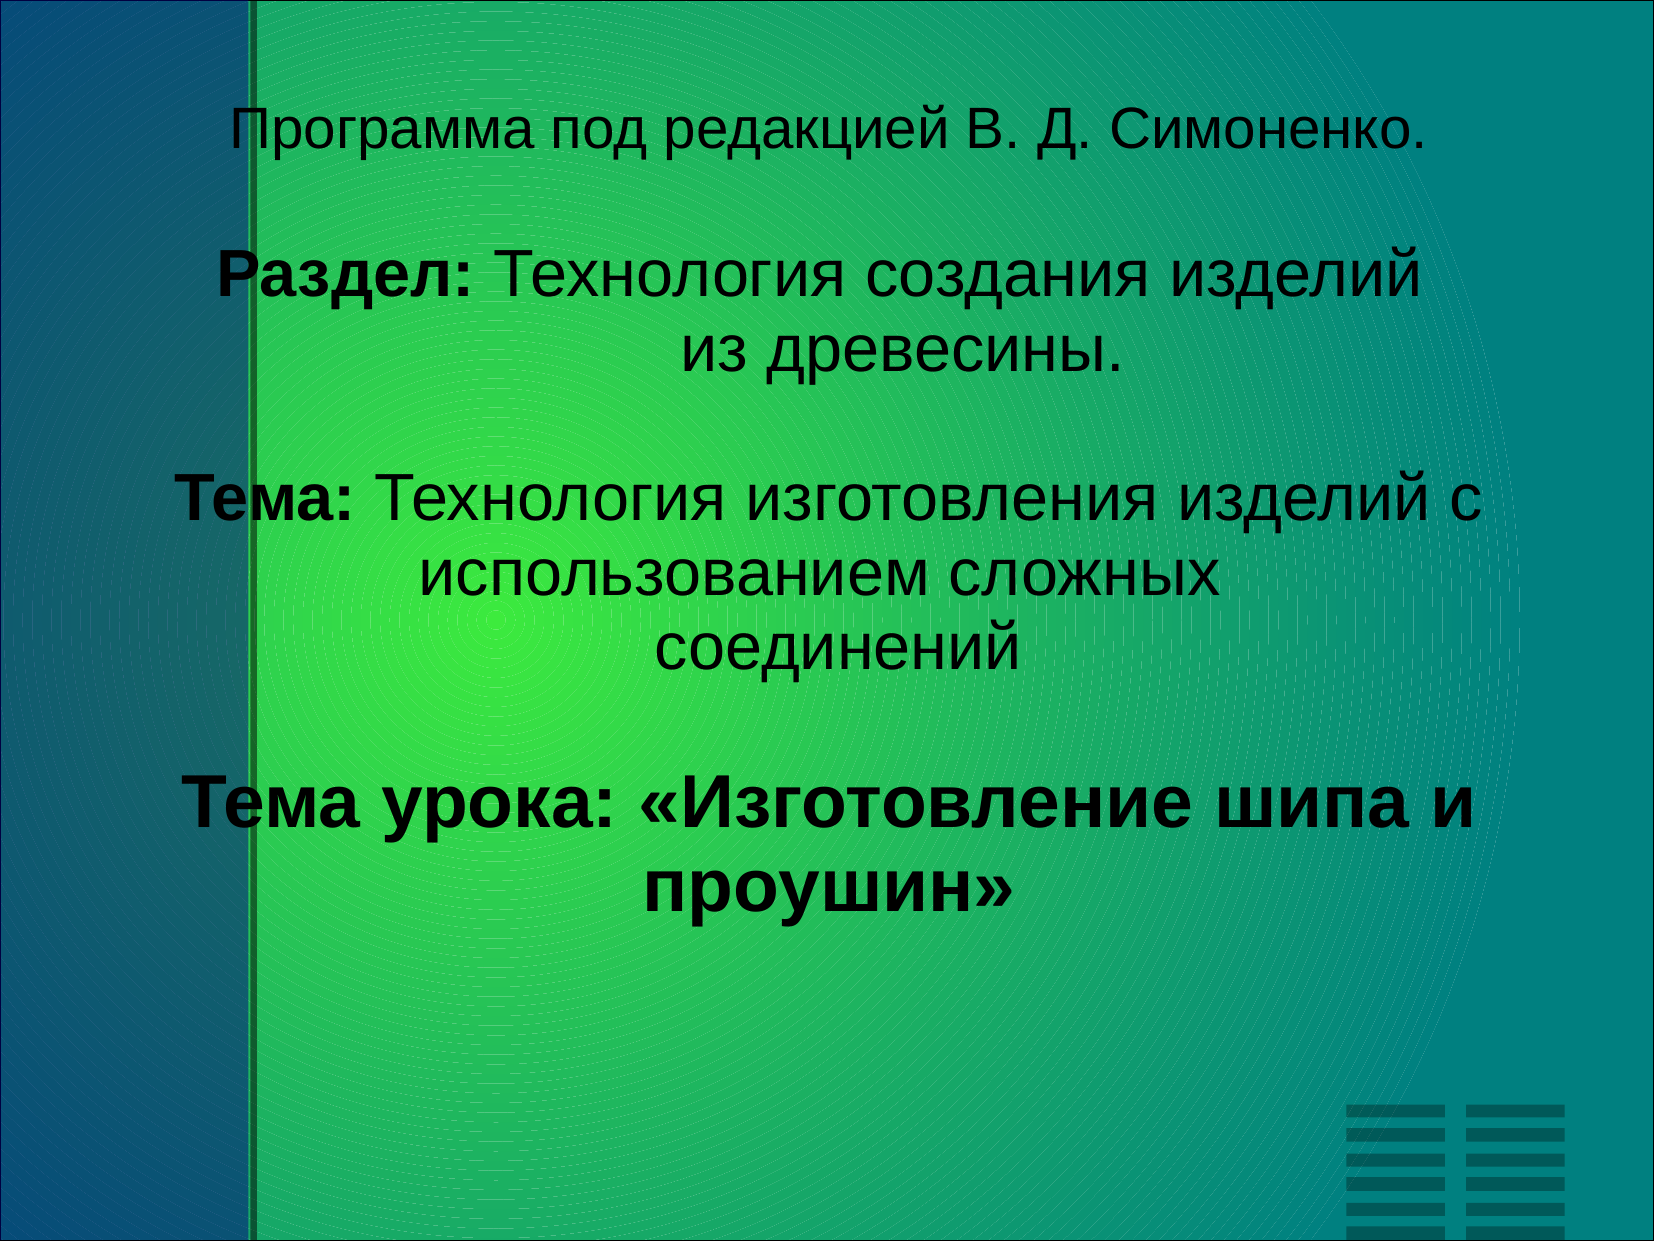

Программа под редакцией В. Д. Симоненко.
Раздел: Технология создания изделий
 из древесины.
 
Тема: Технология изготовления изделий с использованием сложных
 соединений
Тема урока: «Изготовление шипа и проушин»